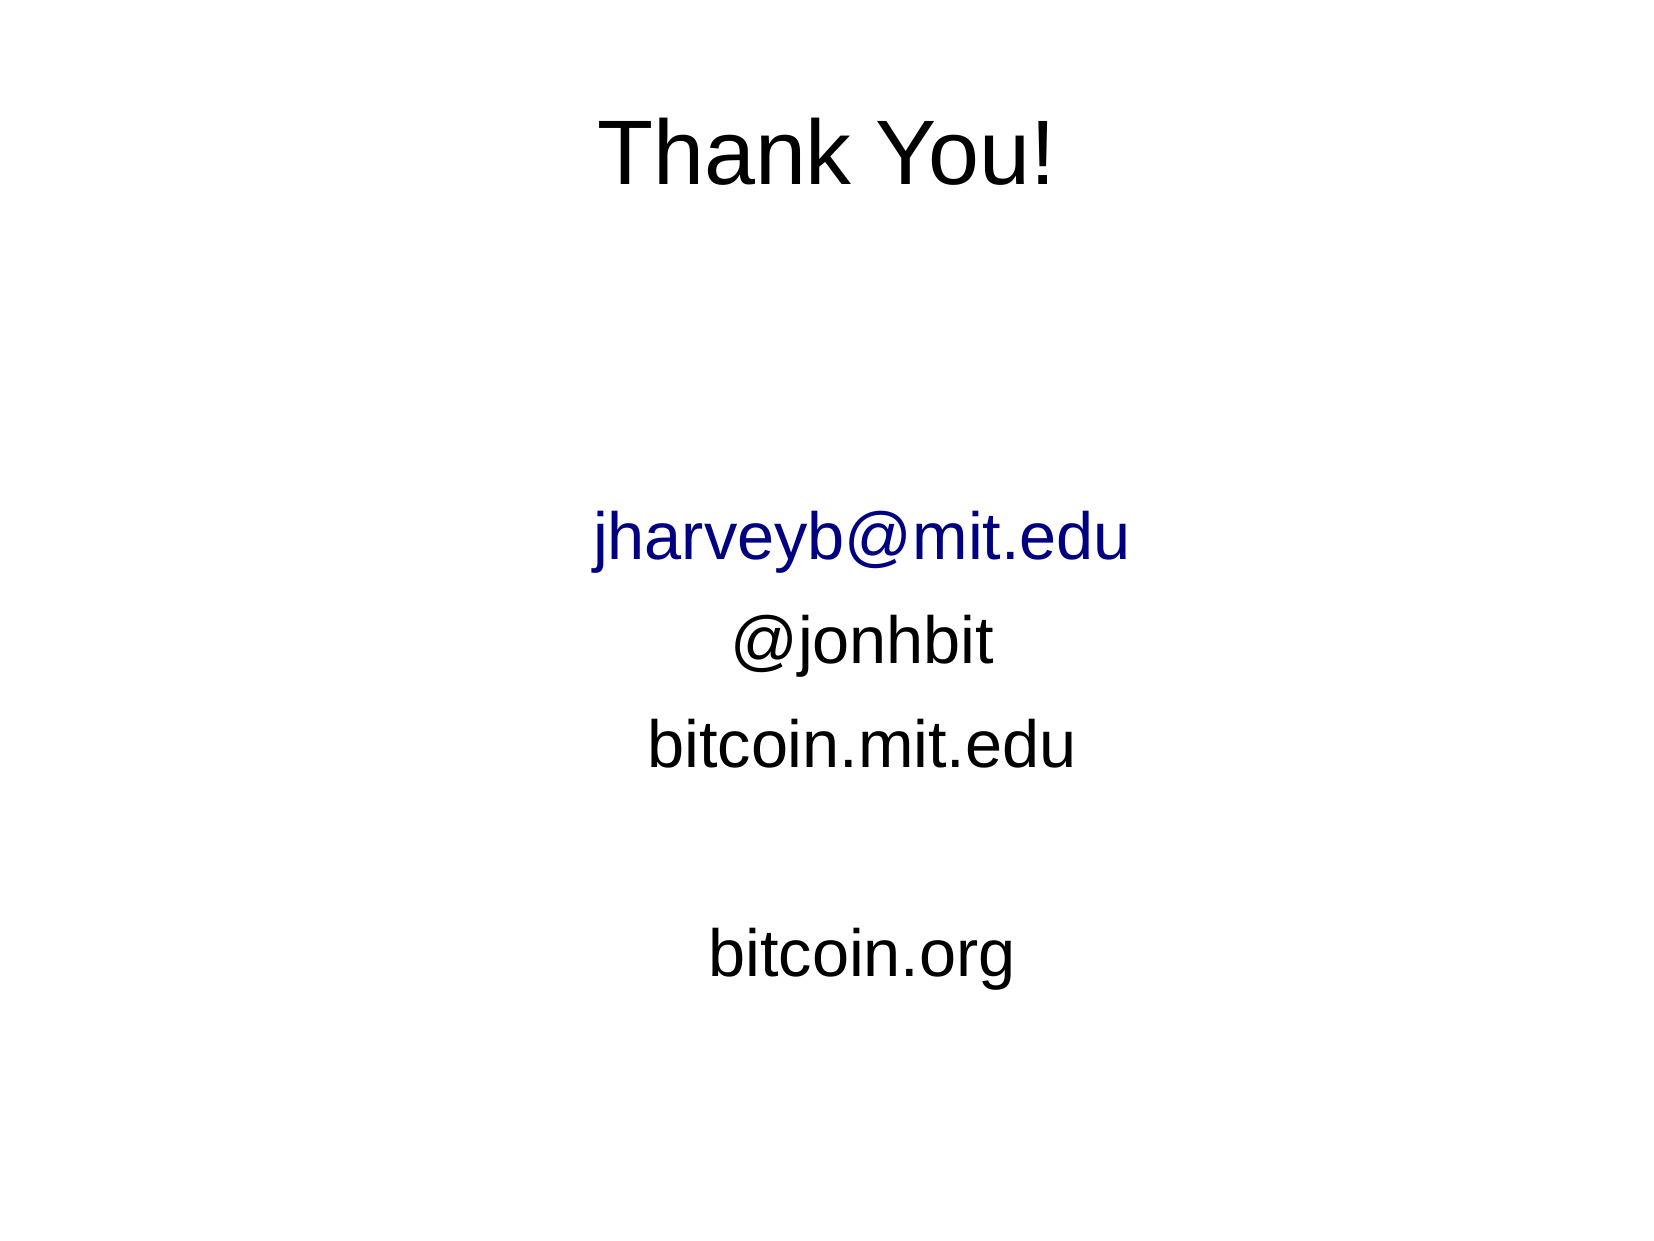

# Thank You!
jharveyb@mit.edu
@jonhbit
bitcoin.mit.edu
bitcoin.org